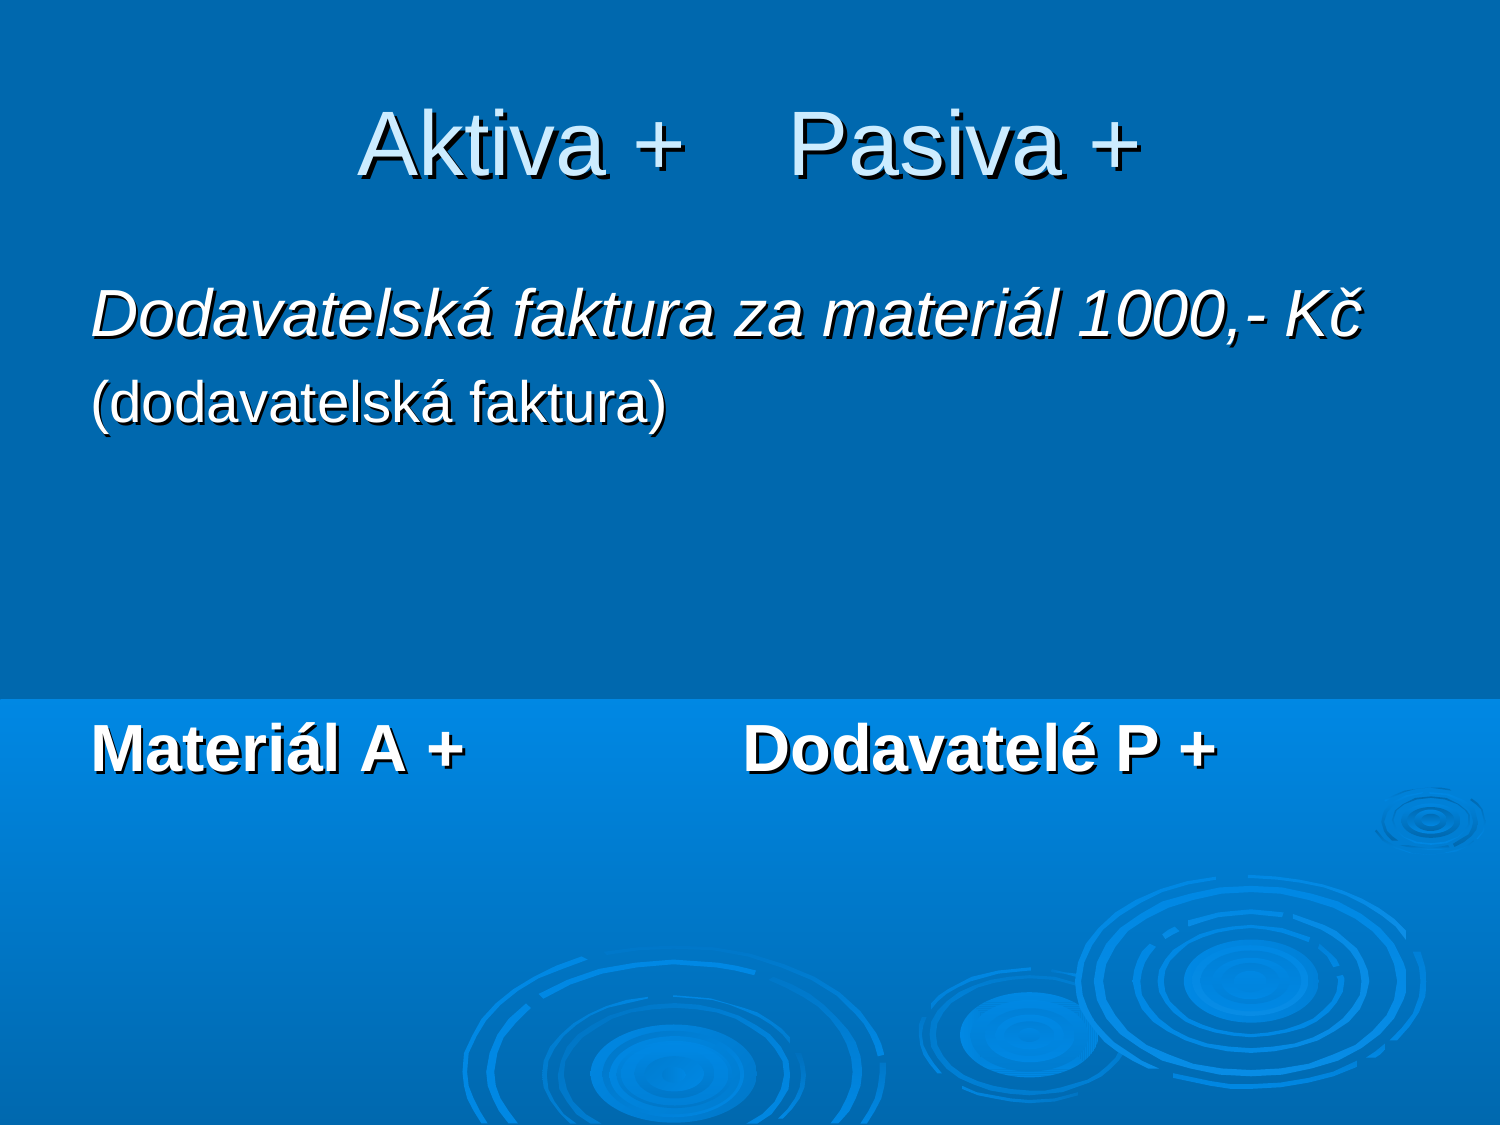

# Aktiva + Pasiva +
Dodavatelská faktura za materiál 1000,- Kč
(dodavatelská faktura)
Materiál A + Dodavatelé P +